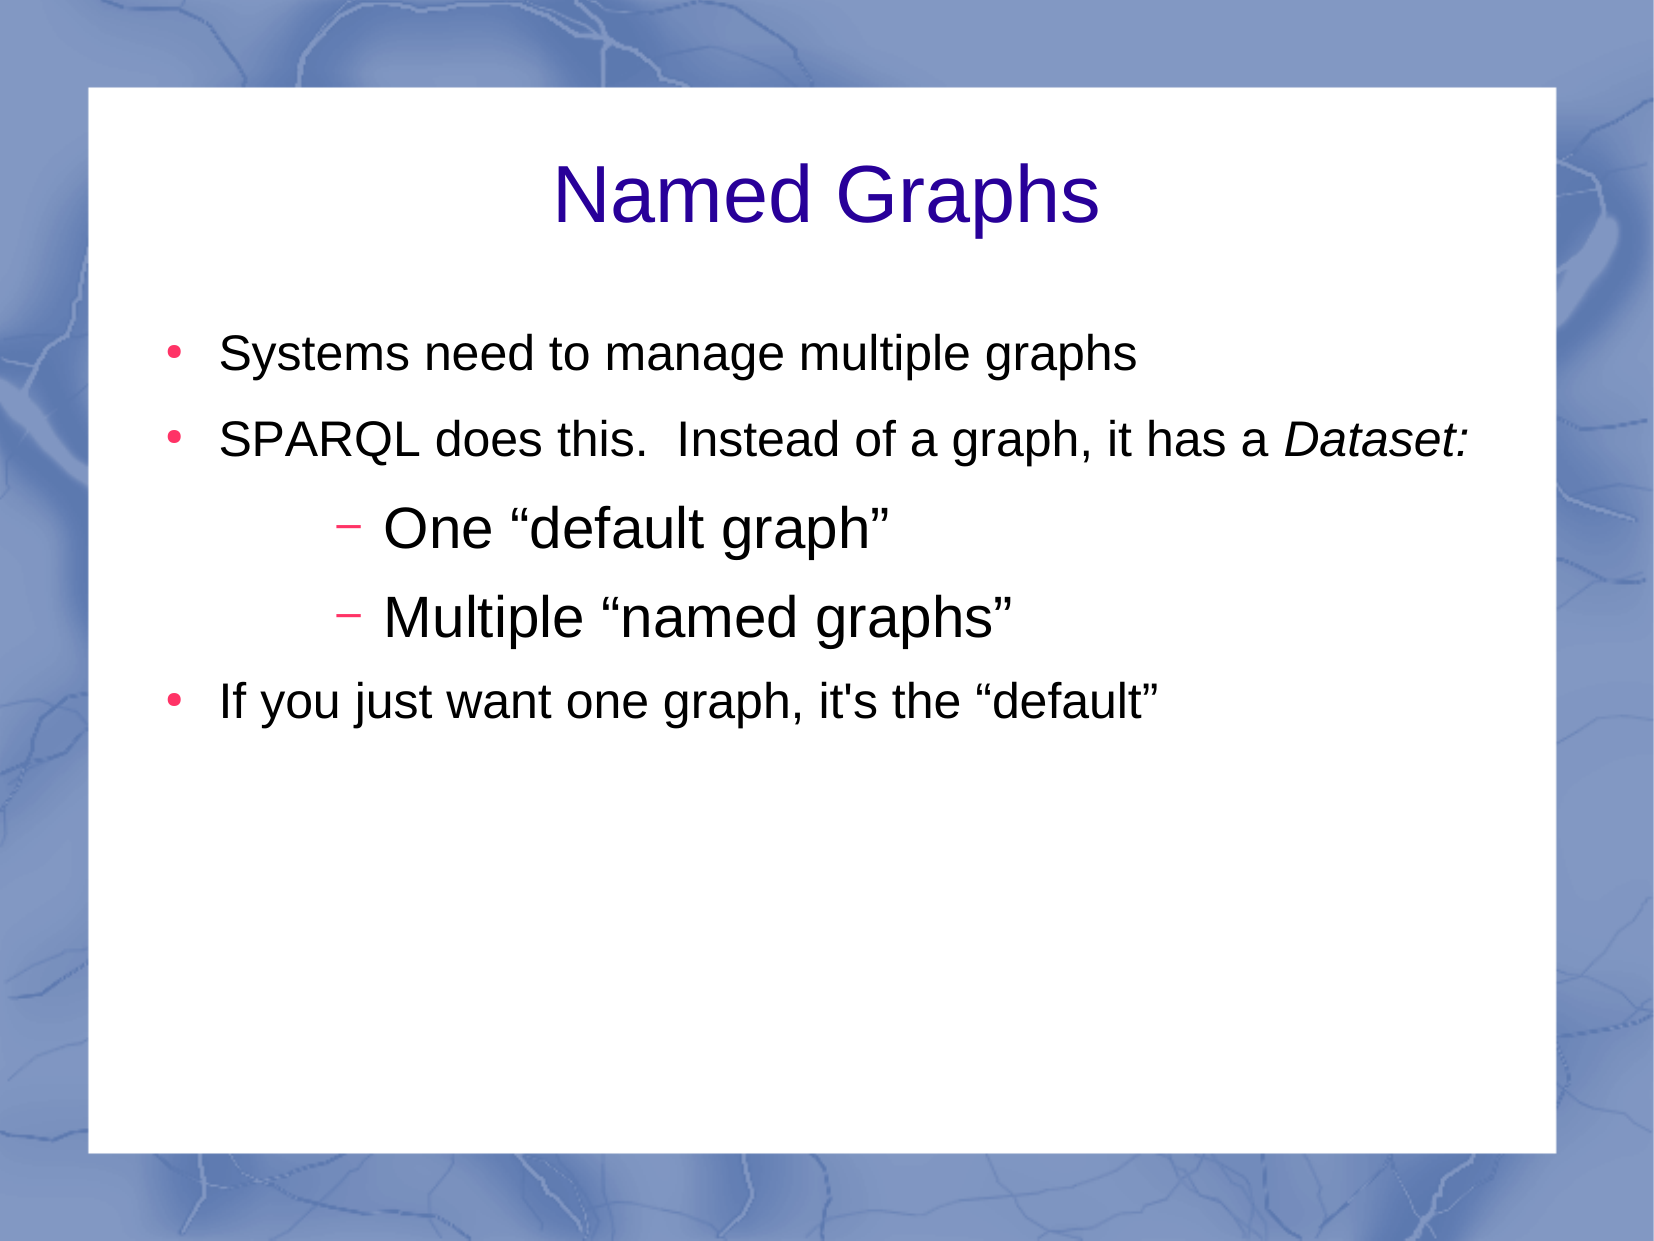

# Named Graphs
Systems need to manage multiple graphs
SPARQL does this. Instead of a graph, it has a Dataset:
One “default graph”
Multiple “named graphs”
If you just want one graph, it's the “default”